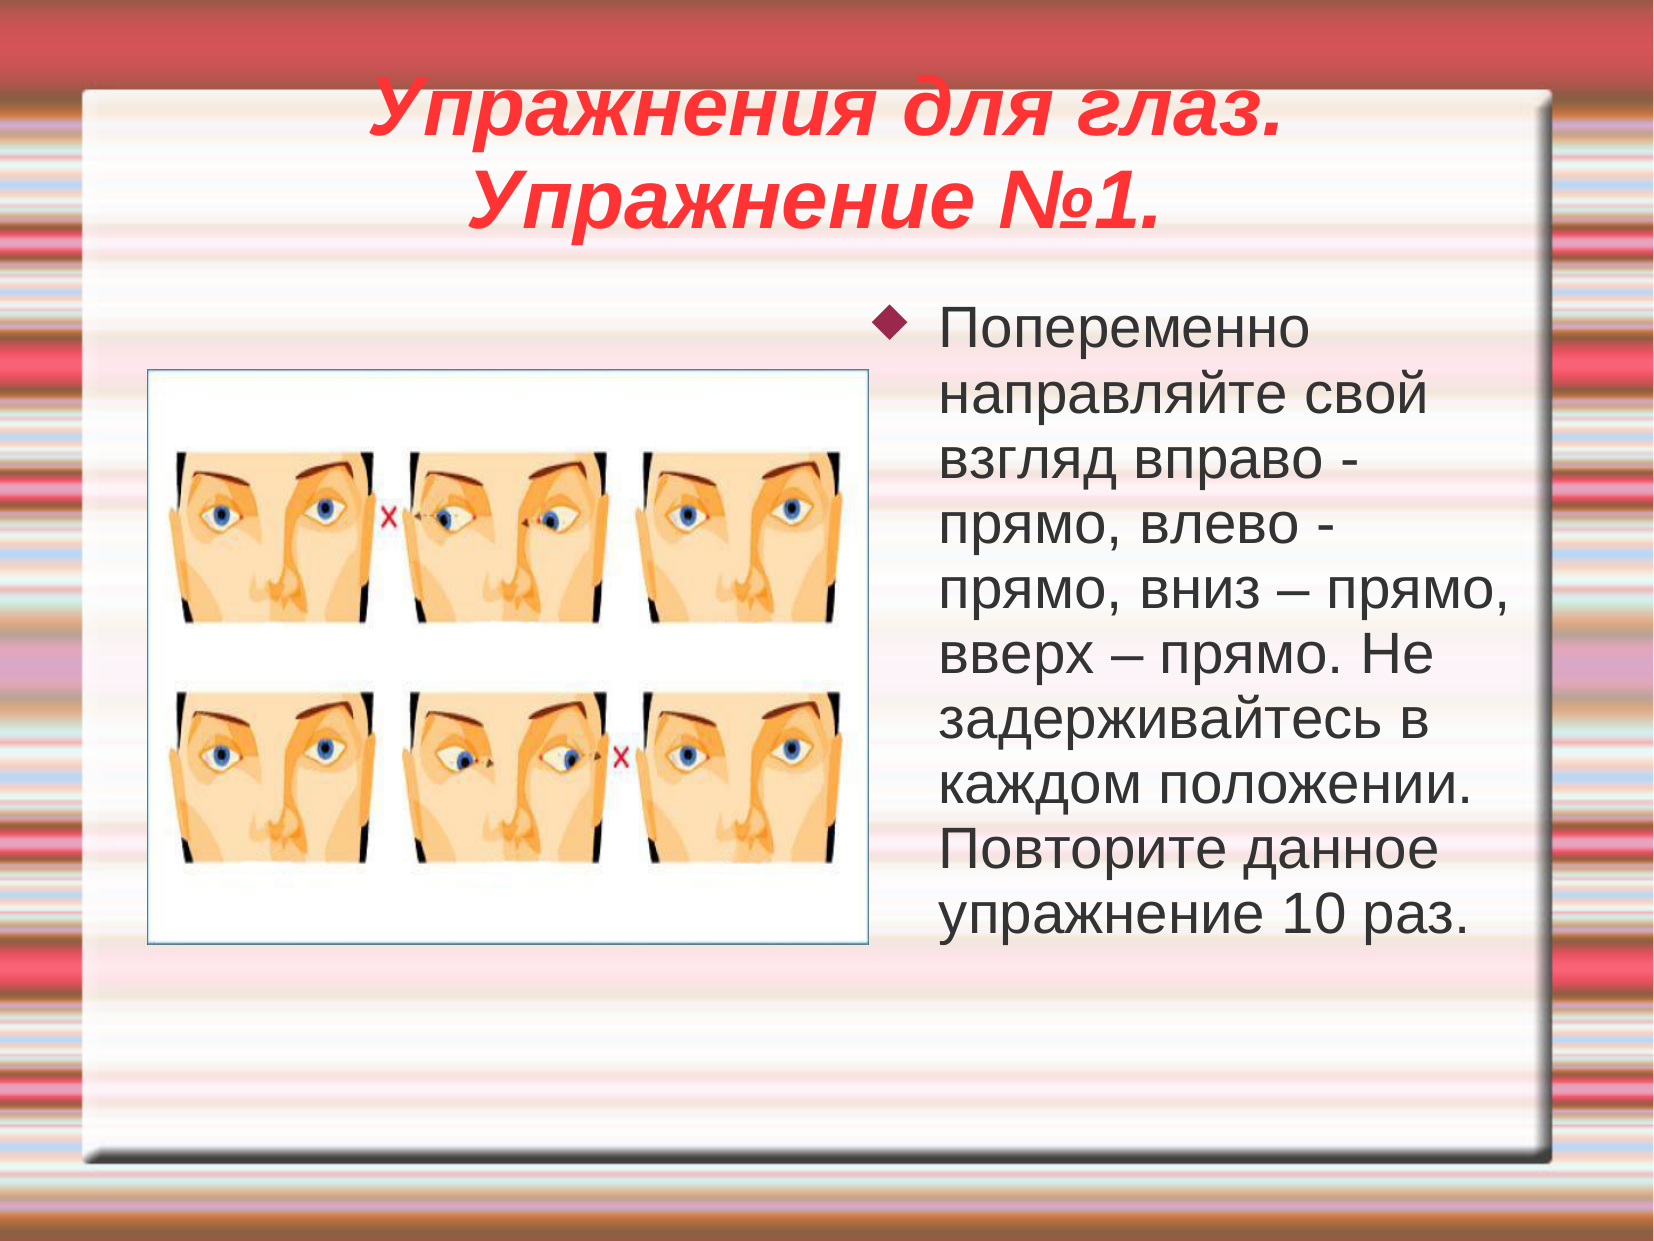

# Упражнения для глаз. Упражнение №1.
Попеременно направляйте свой взгляд вправо - прямо, влево - прямо, вниз – прямо, вверх – прямо. Не задерживайтесь в каждом положении. Повторите данное упражнение 10 раз.